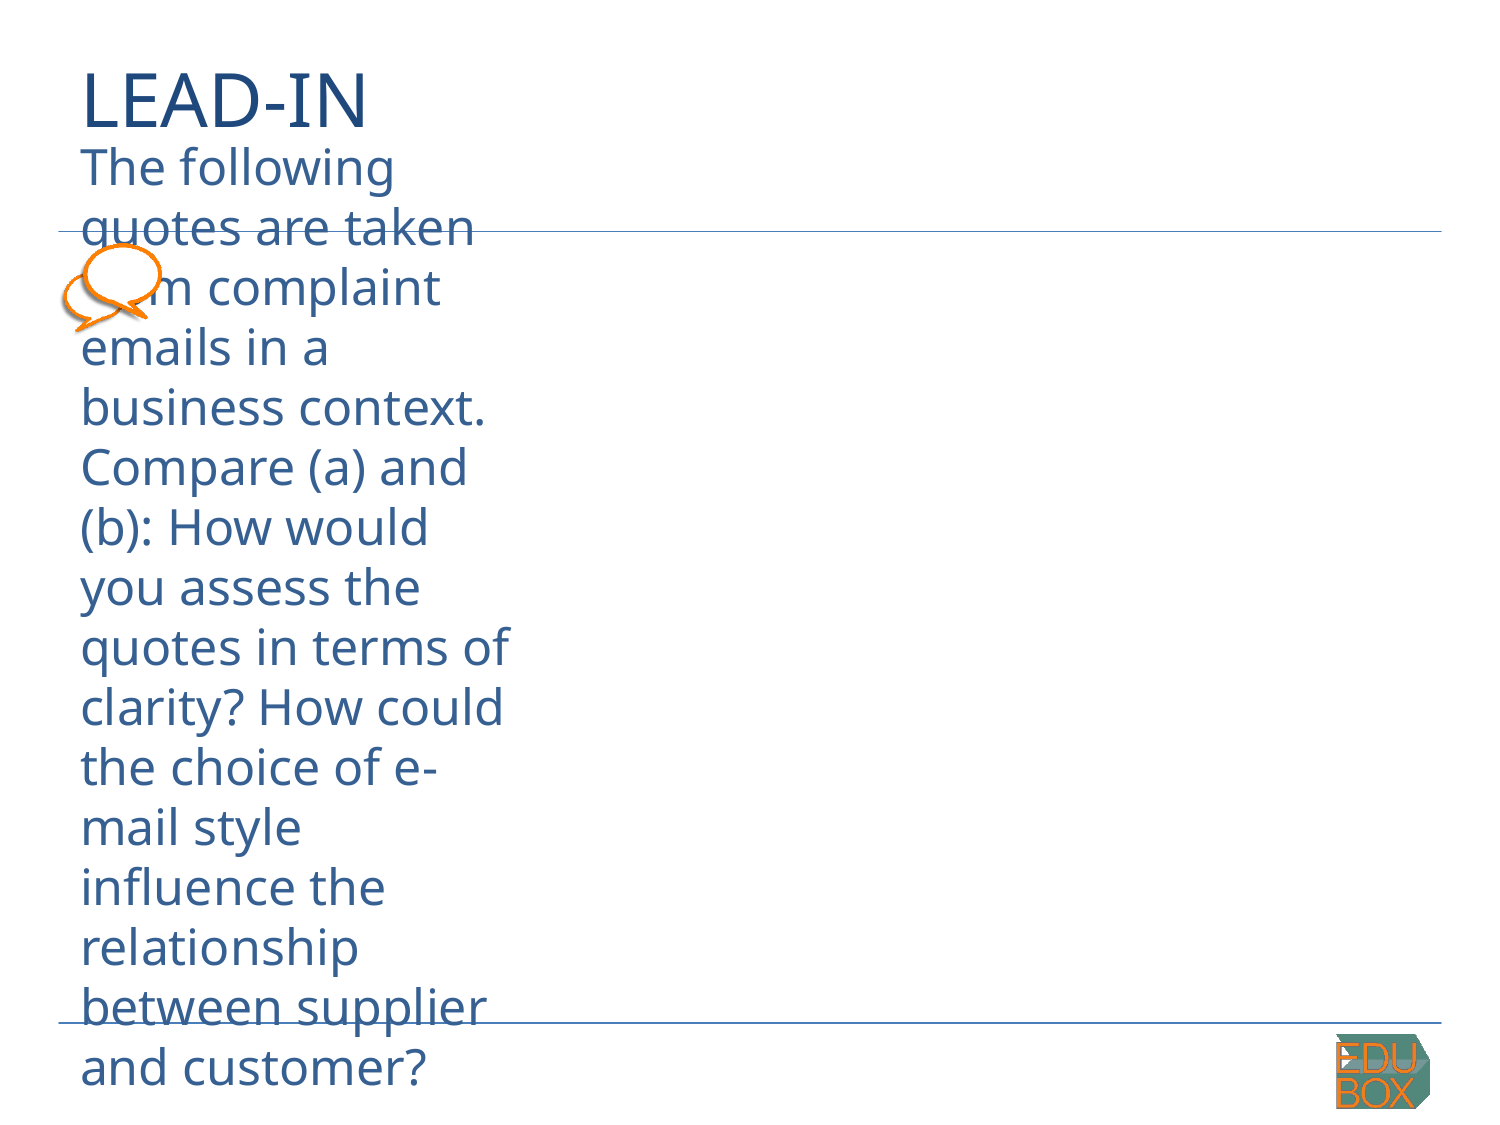

# LEAD-IN
The following quotes are taken from complaint emails in a business context. Compare (a) and (b): How would you assess the quotes in terms of clarity? How could the choice of e-mail style influence the relationship between supplier and customer?
(cf. Guirdham, M. & Oliver Guirdham 2017:145)